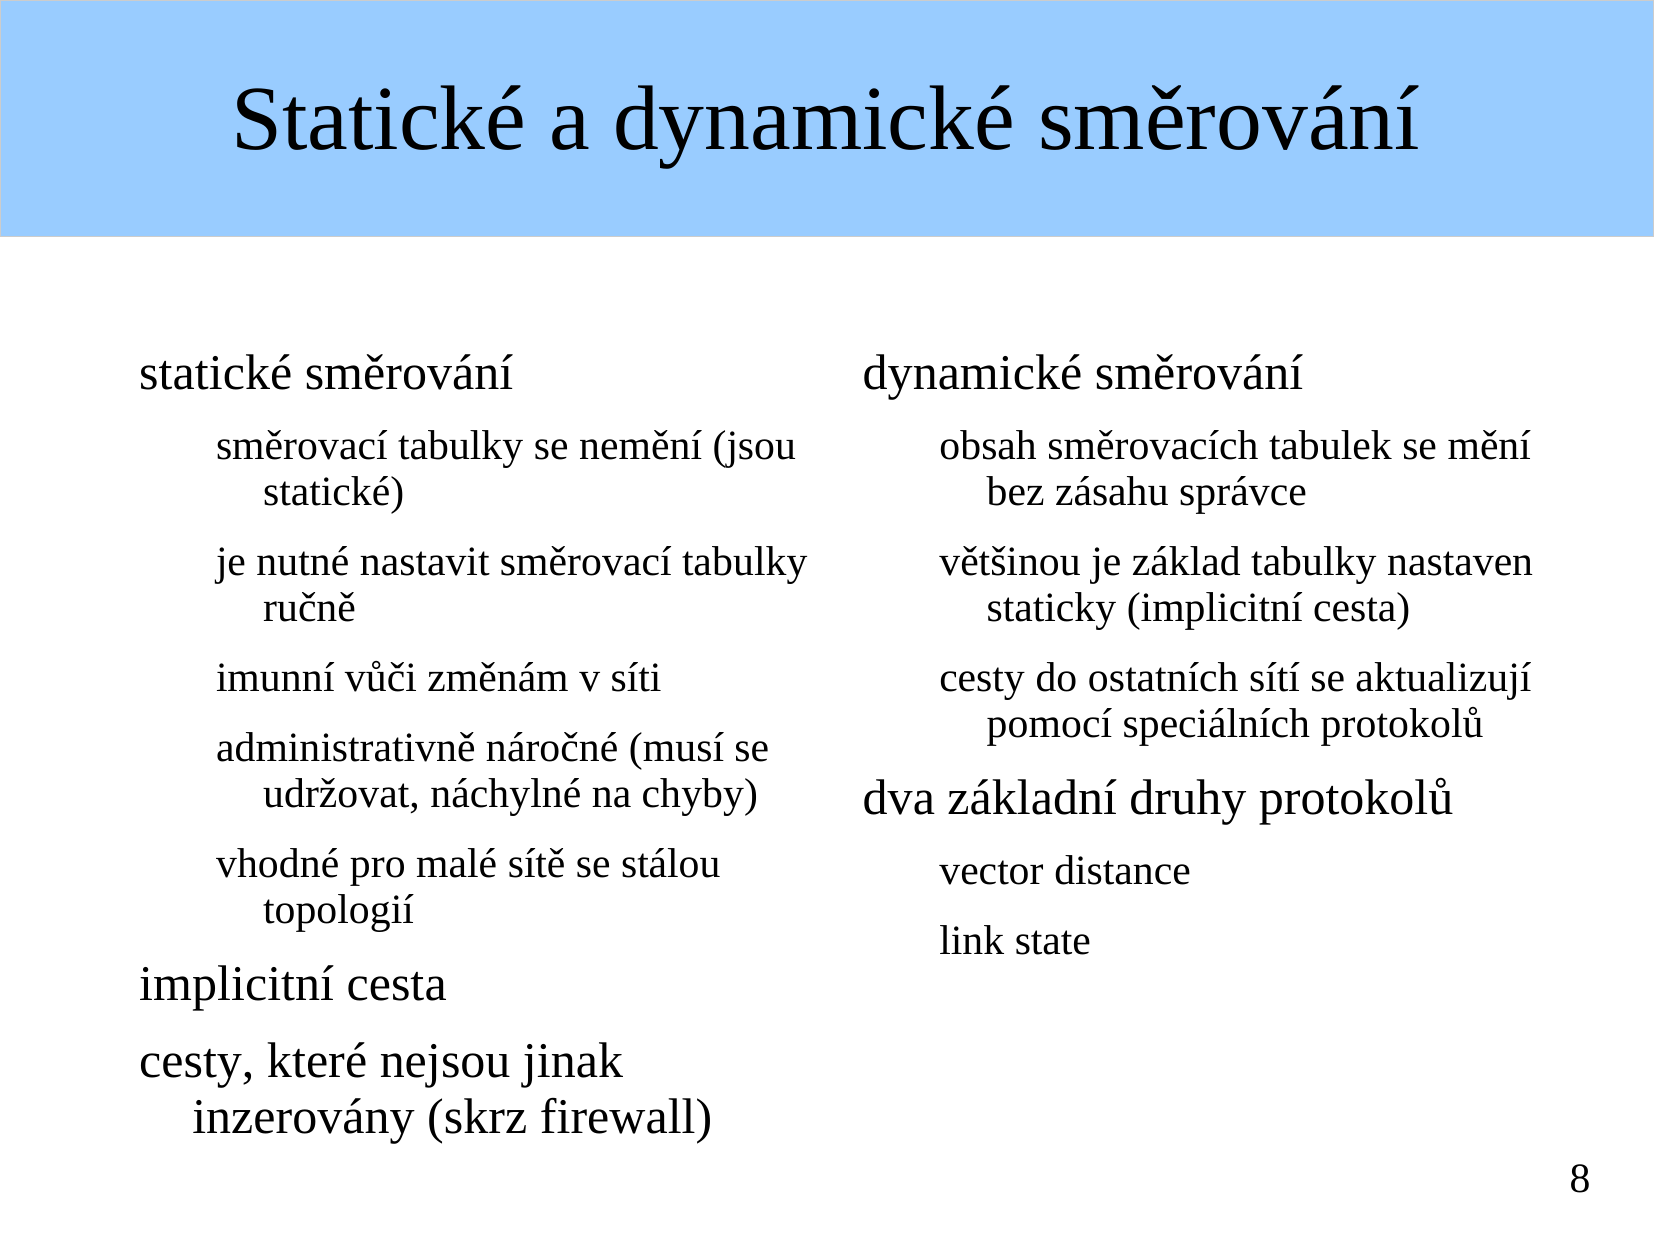

# Statické a dynamické směrování
statické směrování
směrovací tabulky se nemění (jsou statické)
je nutné nastavit směrovací tabulky ručně
imunní vůči změnám v síti
administrativně náročné (musí se udržovat, náchylné na chyby)
vhodné pro malé sítě se stálou topologií
implicitní cesta
cesty, které nejsou jinak inzerovány (skrz firewall)
dynamické směrování
obsah směrovacích tabulek se mění bez zásahu správce
většinou je základ tabulky nastaven staticky (implicitní cesta)
cesty do ostatních sítí se aktualizují pomocí speciálních protokolů
dva základní druhy protokolů
vector distance
link state